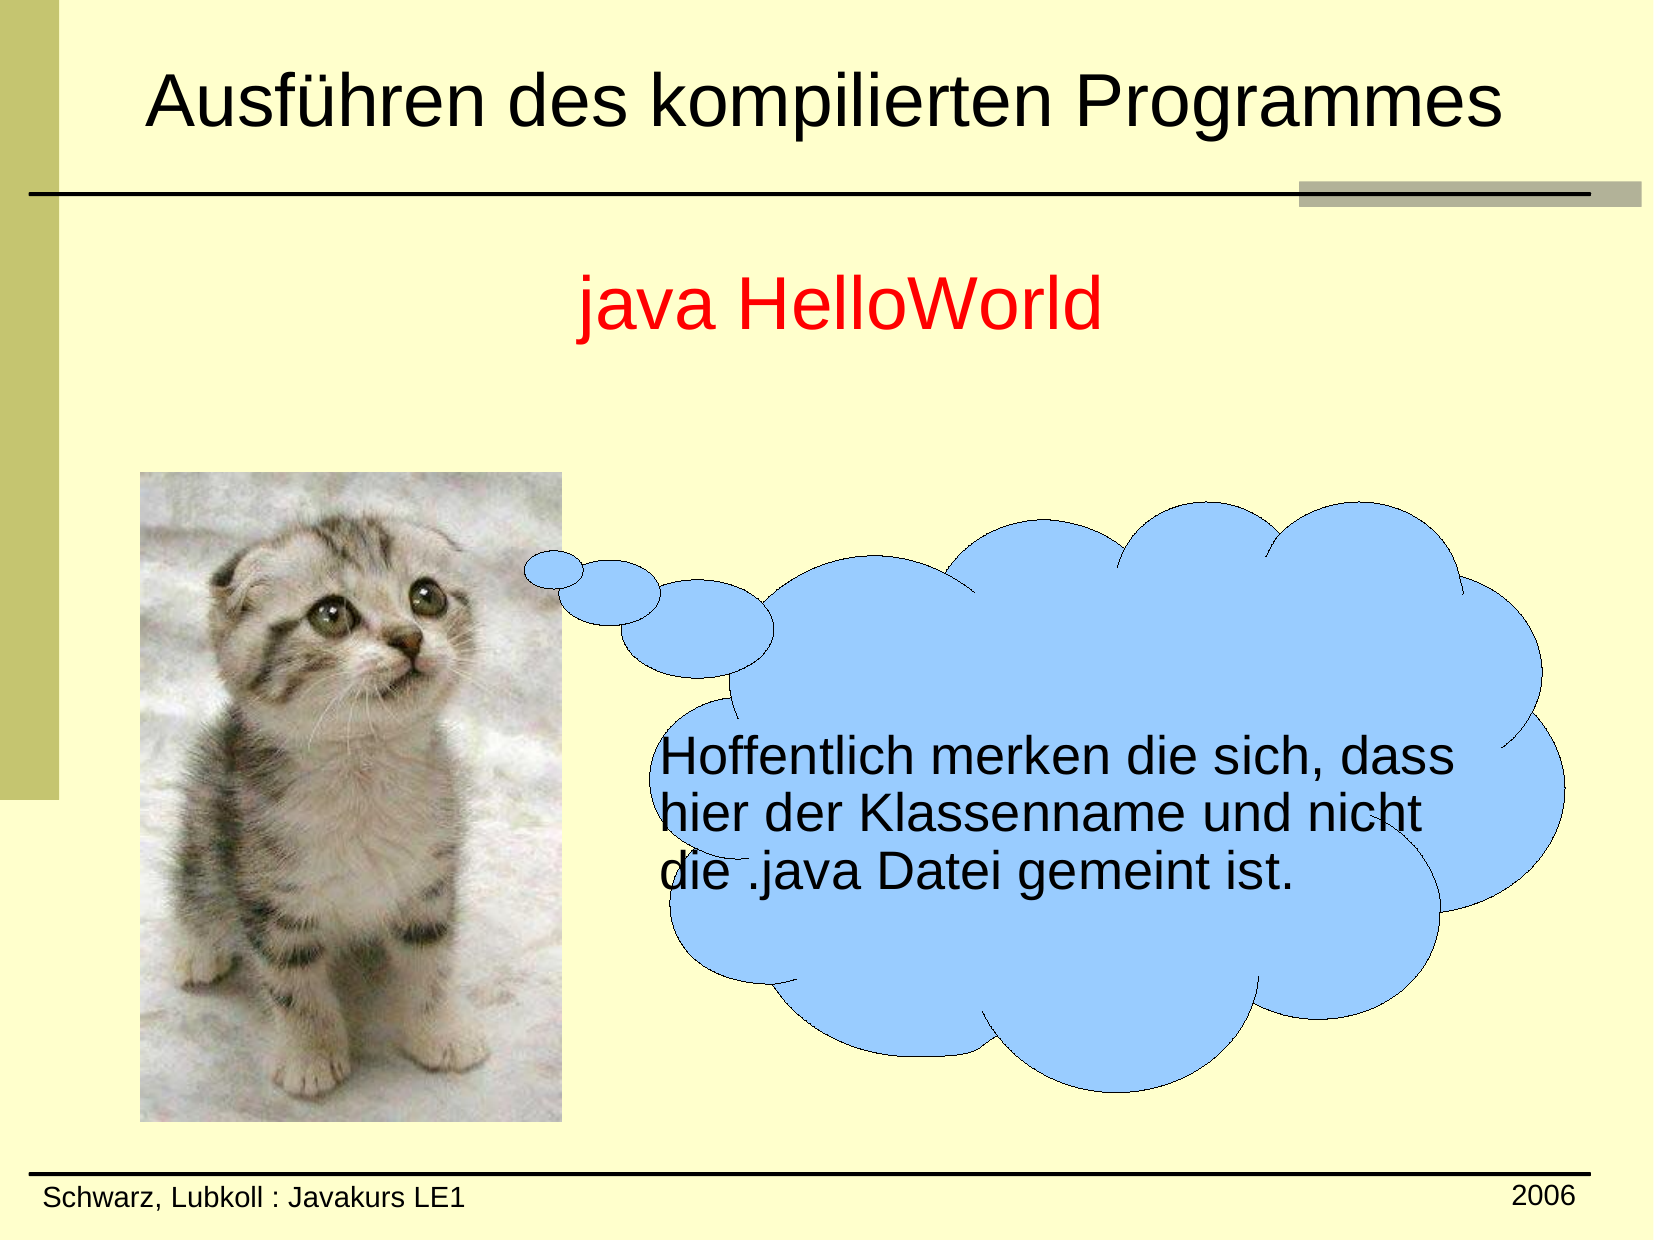

# Ausführen des kompilierten Programmes
java HelloWorld
	Hoffentlich merken die sich, dass
	hier der Klassenname und nicht
	die .java Datei gemeint ist.